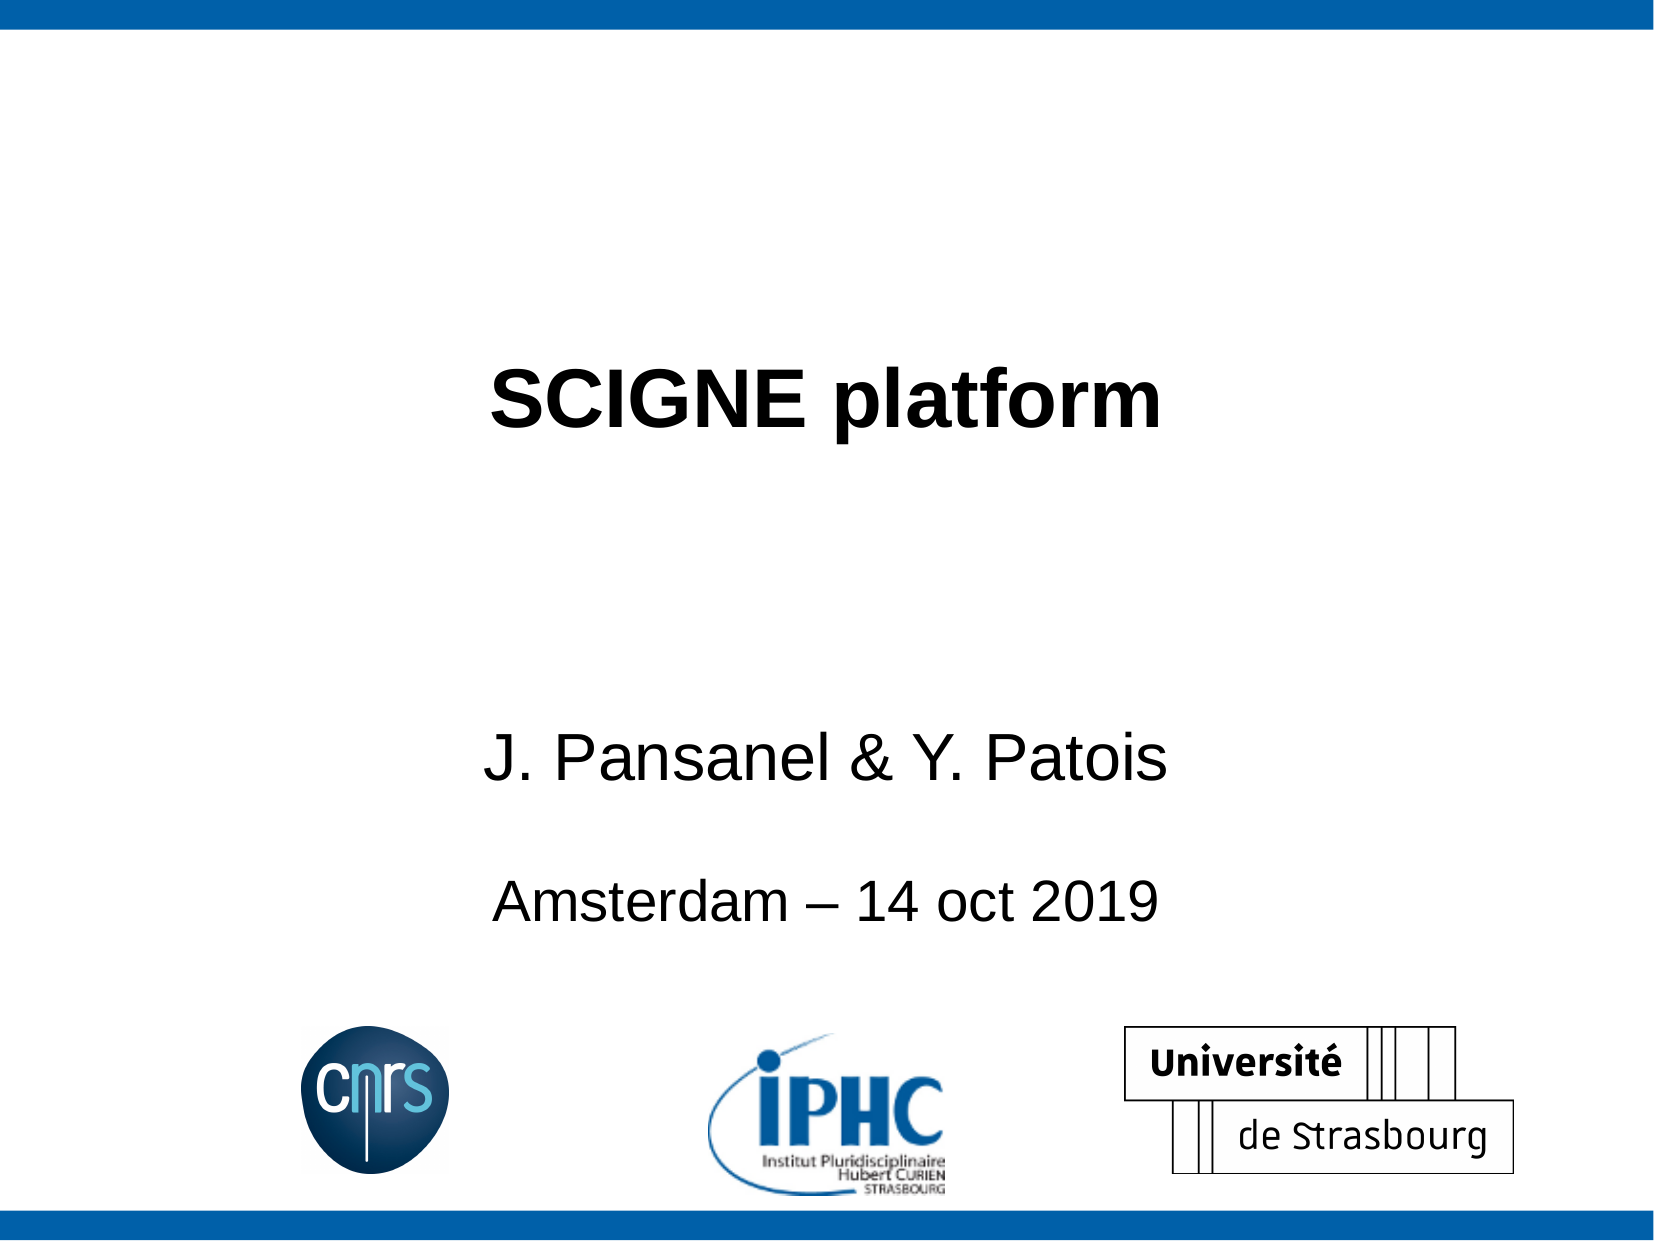

SCIGNE platform
J. Pansanel & Y. Patois
Amsterdam – 14 oct 2019